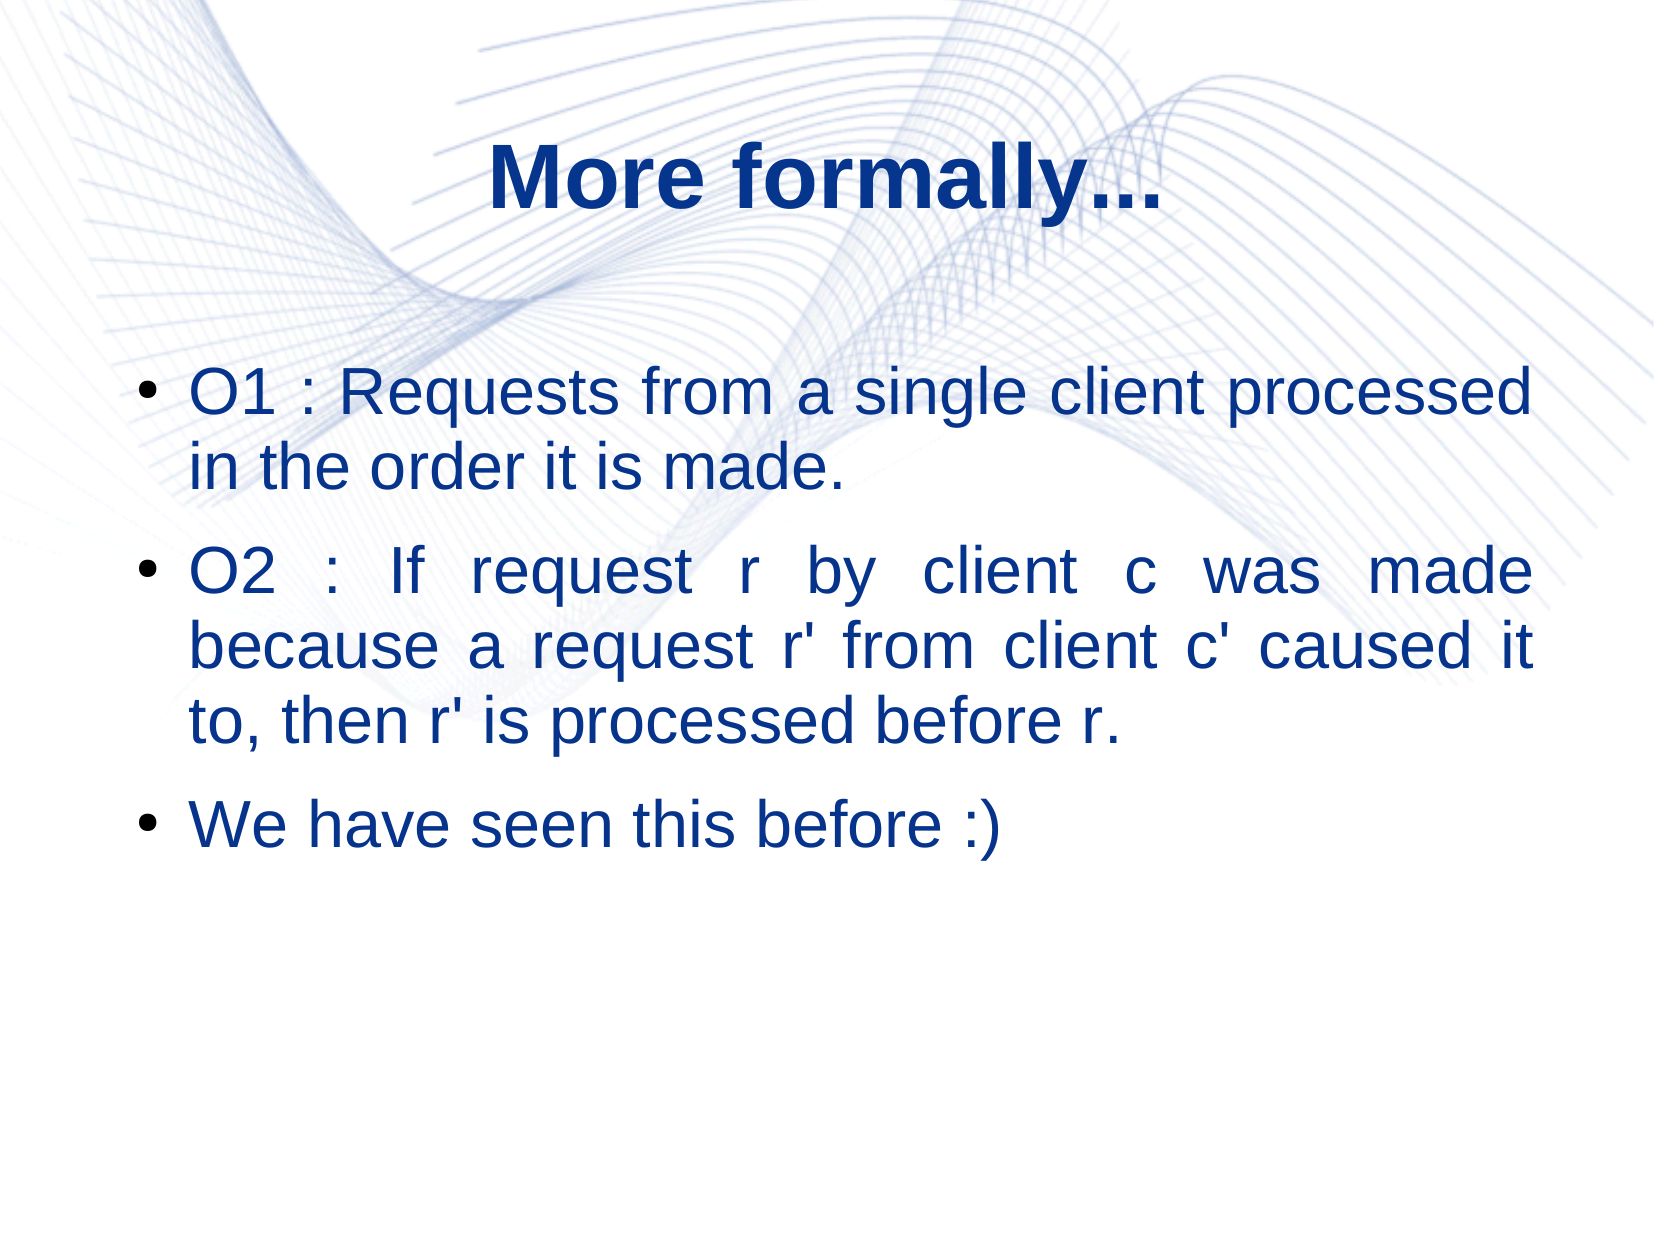

# More formally...
O1 : Requests from a single client processed in the order it is made.
O2 : If request r by client c was made because a request r' from client c' caused it to, then r' is processed before r.
We have seen this before :)